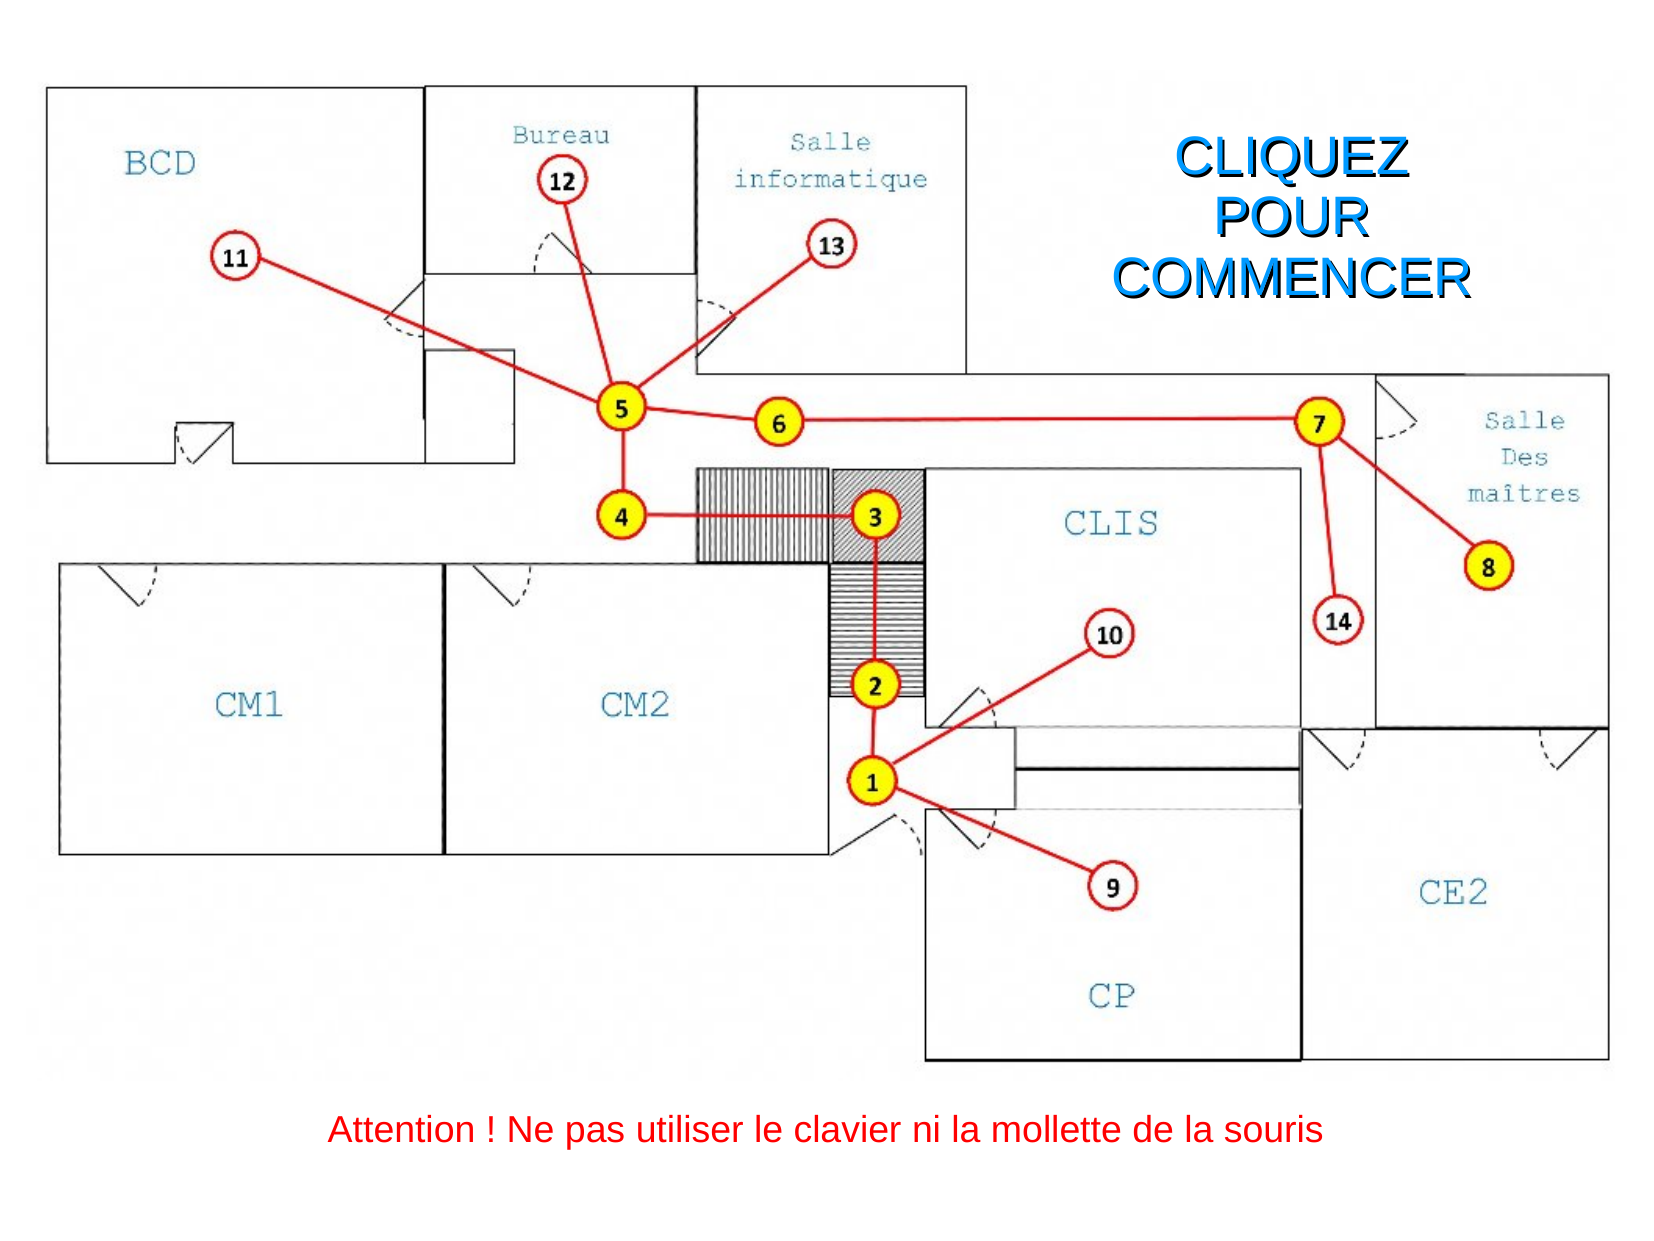

CLIQUEZ
POUR
COMMENCER
Attention ! Ne pas utiliser le clavier ni la mollette de la souris